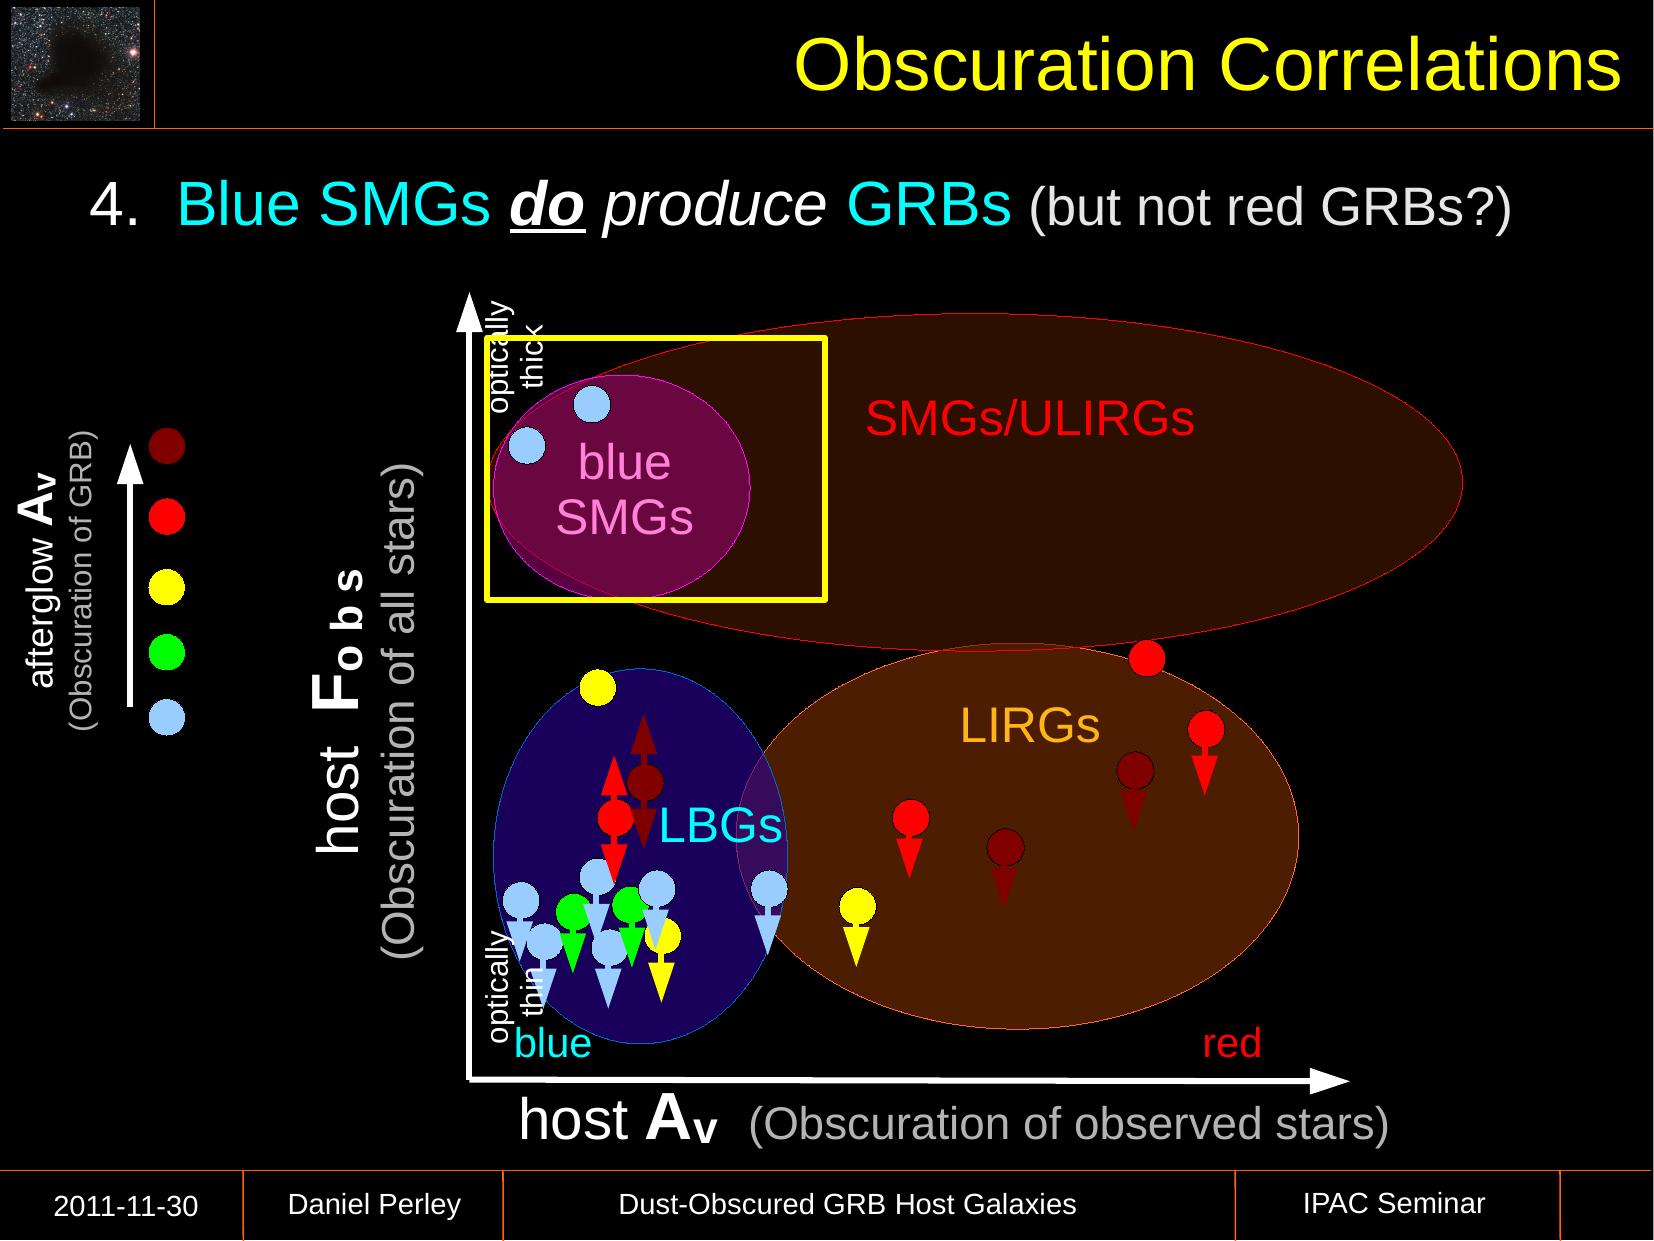

# Obscuration Correlations
4. Blue SMGs do produce GRBs (but not red GRBs?)
SMGs/ULIRGs
blue
SMGs
LIRGs
LBGs
afterglow Av
(Obscuration of GRB)
 optically optically
 thin thick
host Fo b s
(Obscuration of all stars)
 blue red
host Av (Obscuration of observed stars)
2011-11-30